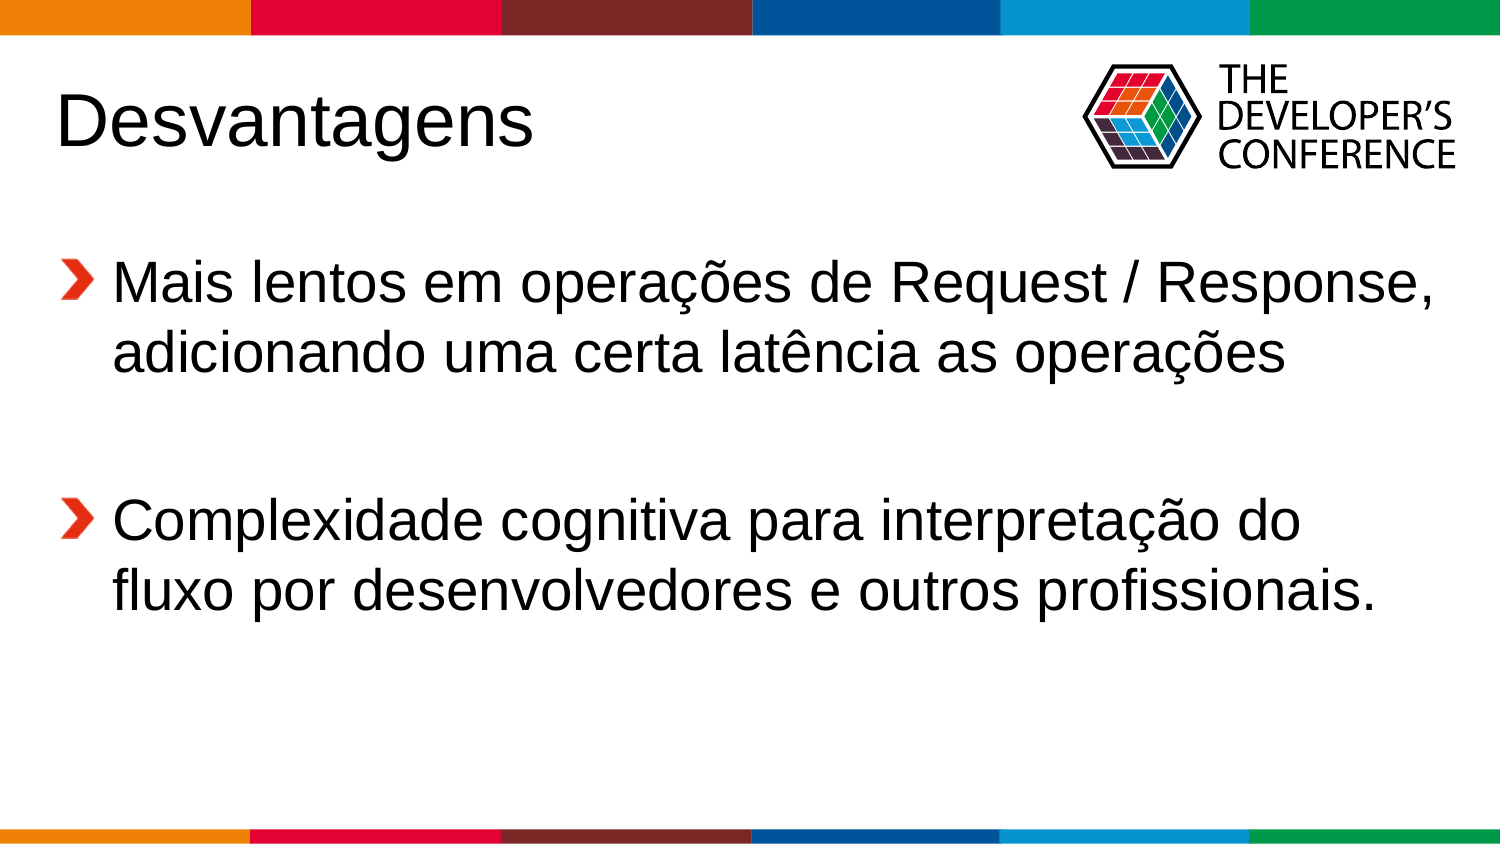

# Desvantagens
Mais lentos em operações de Request / Response, adicionando uma certa latência as operações
Complexidade cognitiva para interpretação do fluxo por desenvolvedores e outros profissionais.